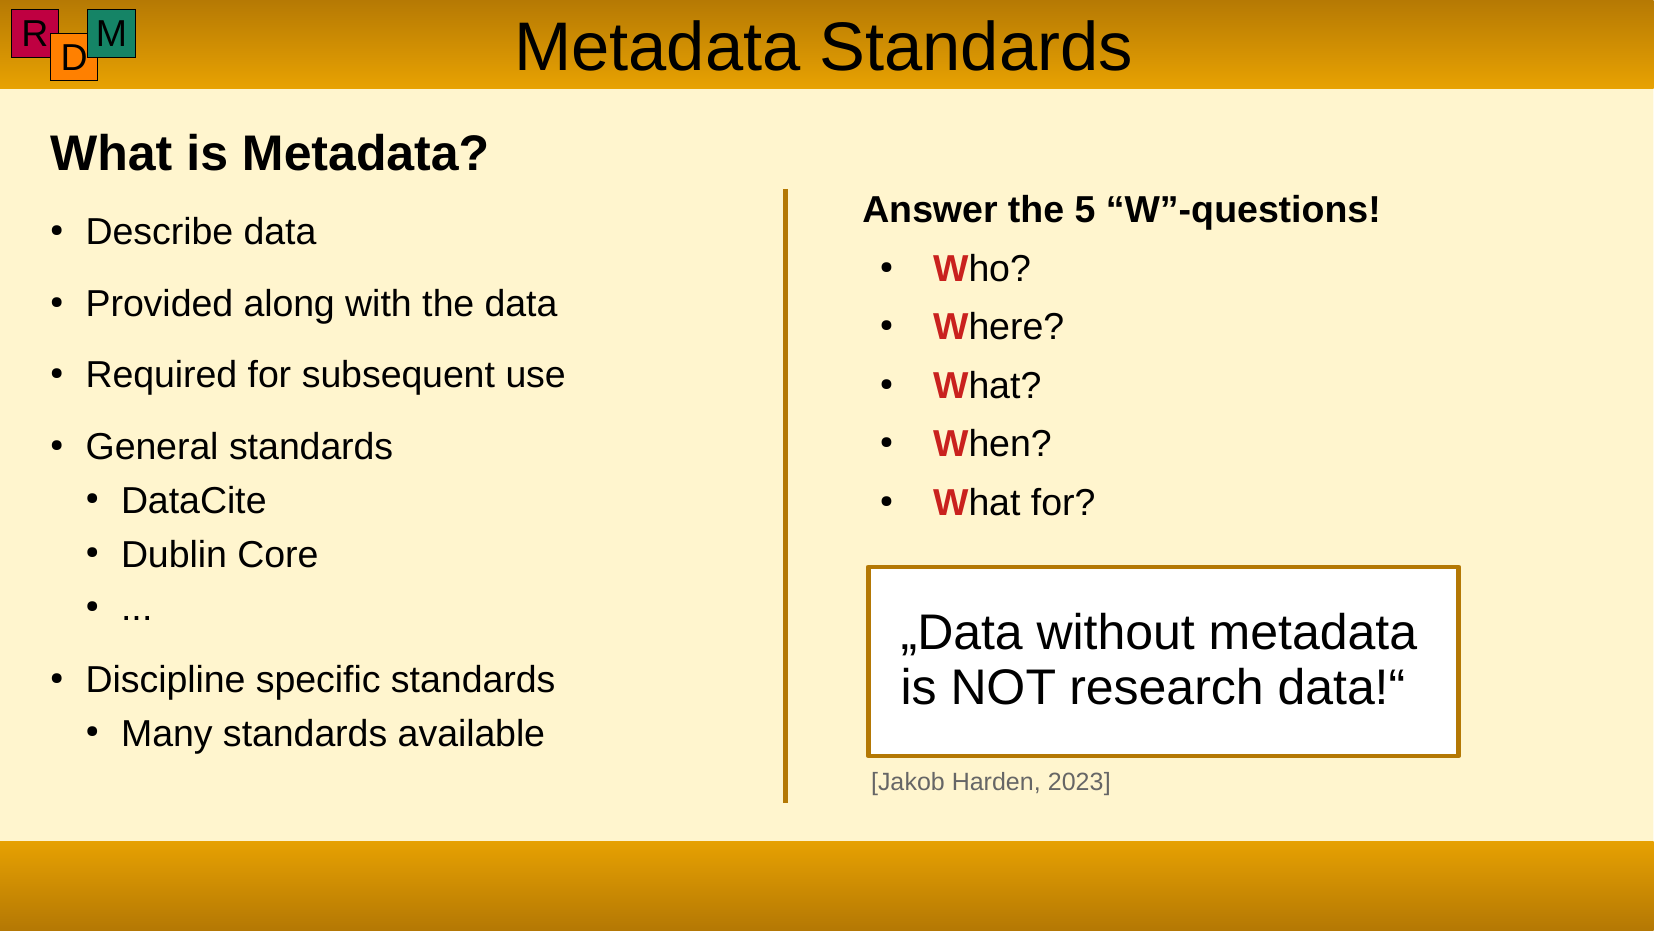

# Metadata Standards
R
M
D
What is Metadata?
Describe data
Provided along with the data
Required for subsequent use
General standards
DataCite
Dublin Core
...
Discipline specific standards
Many standards available
Answer the 5 “W”-questions!
Who?
Where?
What?
When?
What for?
„Data without metadata
is NOT research data!“
[Jakob Harden, 2023]